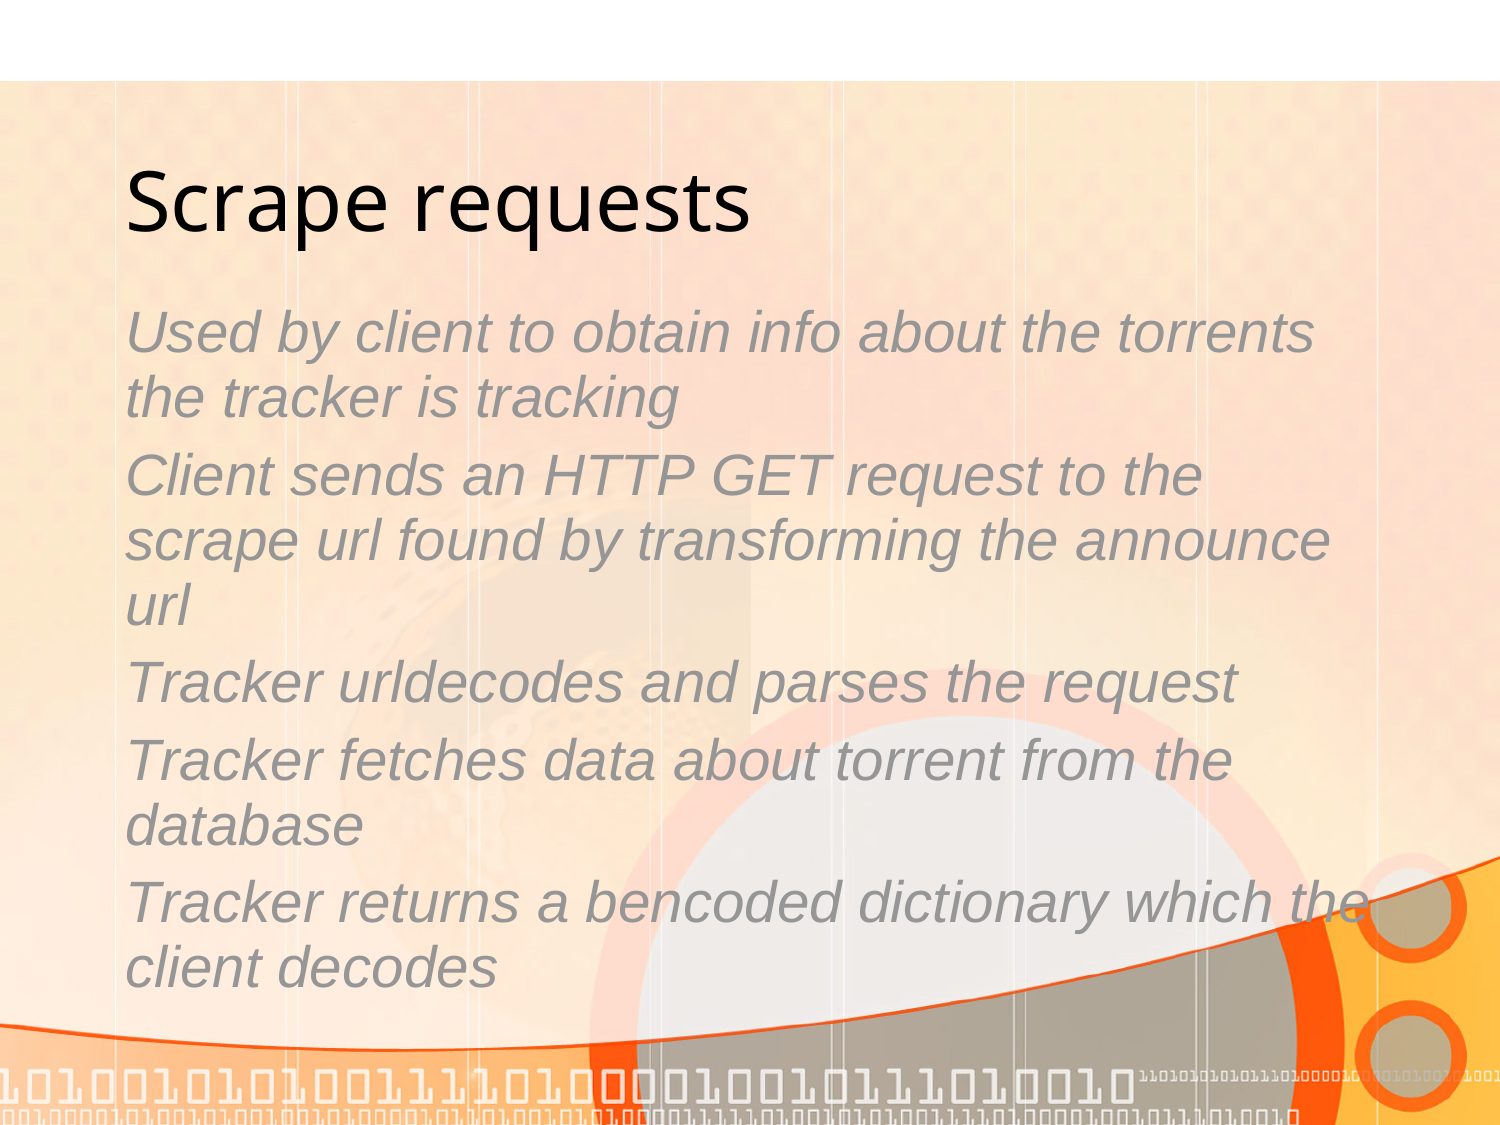

# Scrape requests
Used by client to obtain info about the torrents the tracker is tracking
Client sends an HTTP GET request to the scrape url found by transforming the announce url
Tracker urldecodes and parses the request
Tracker fetches data about torrent from the database
Tracker returns a bencoded dictionary which the client decodes